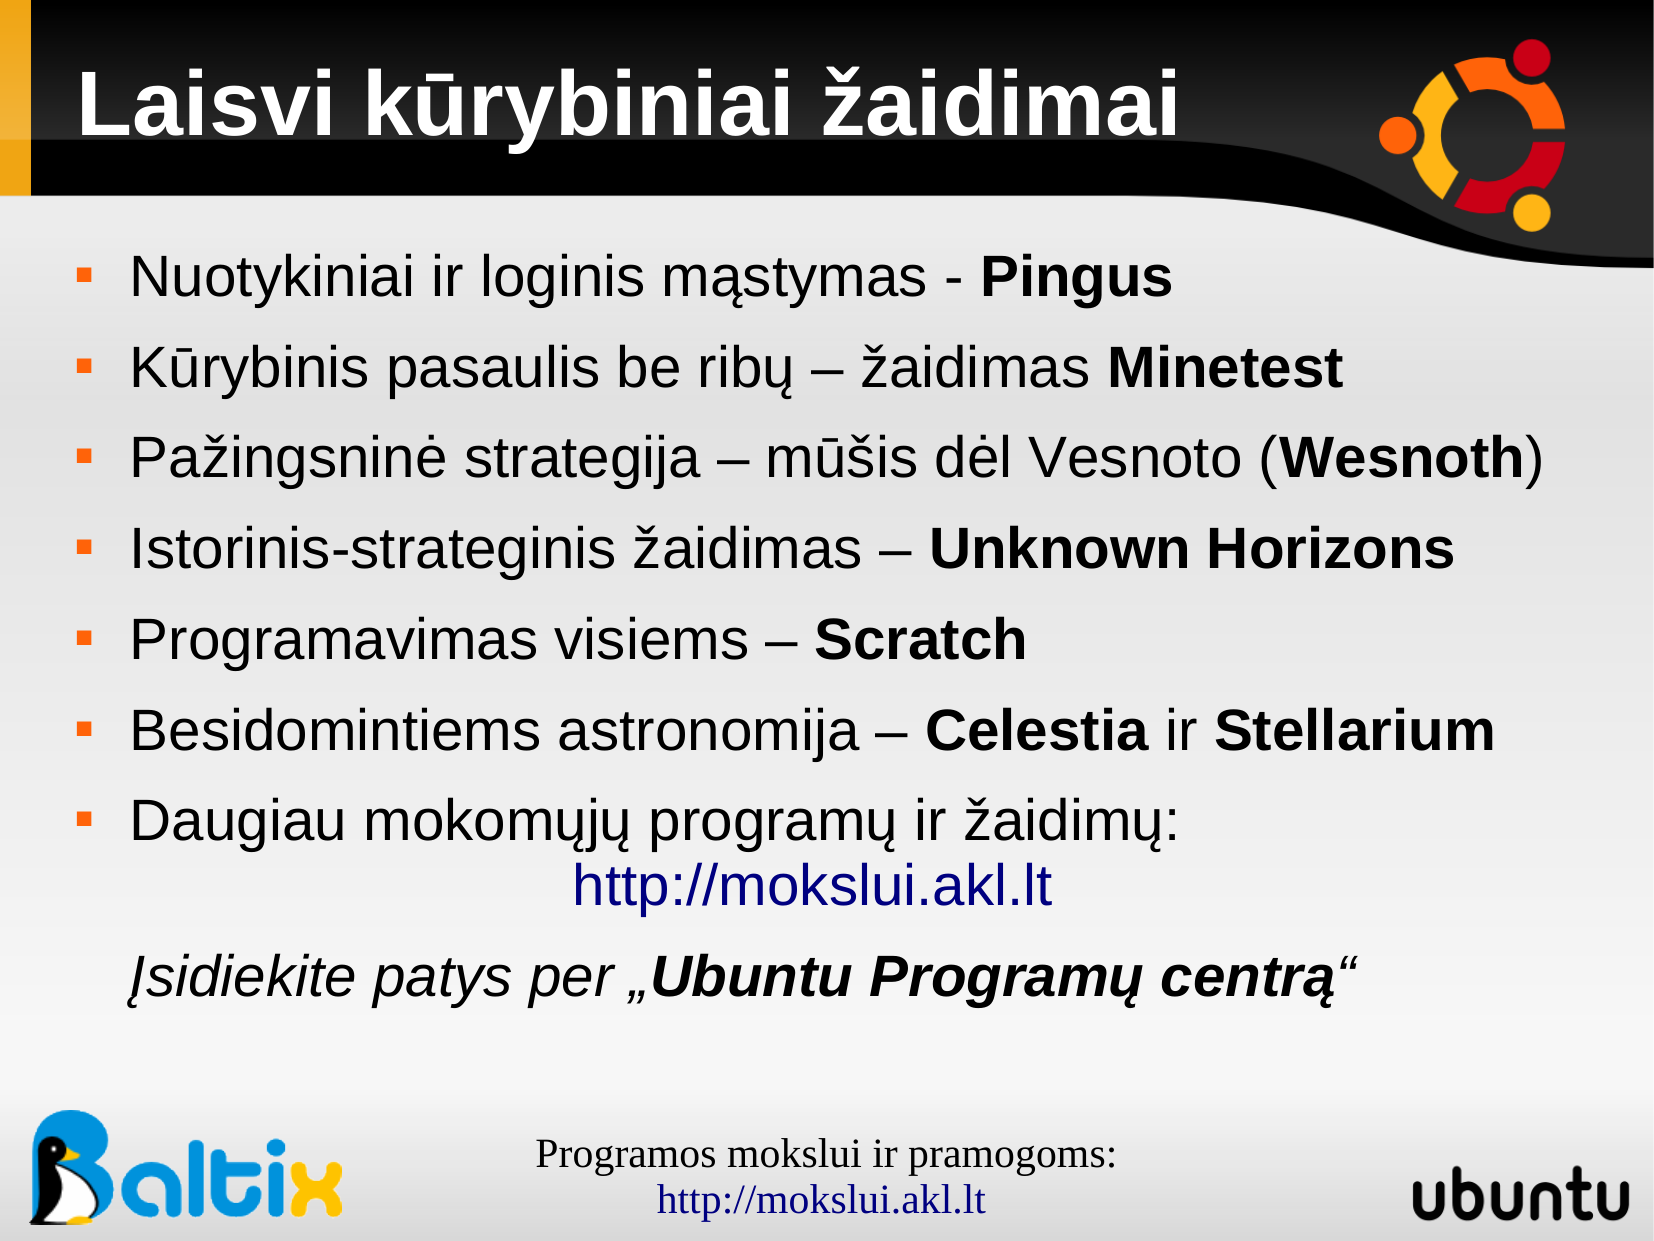

# Laisvi kūrybiniai žaidimai
Nuotykiniai ir loginis mąstymas - Pingus
Kūrybinis pasaulis be ribų – žaidimas Minetest
Pažingsninė strategija – mūšis dėl Vesnoto (Wesnoth)
Istorinis-strateginis žaidimas – Unknown Horizons
Programavimas visiems – Scratch
Besidomintiems astronomija – Celestia ir Stellarium
Daugiau mokomųjų programų ir žaidimų:
						http://mokslui.akl.lt
Įsidiekite patys per „Ubuntu Programų centrą“